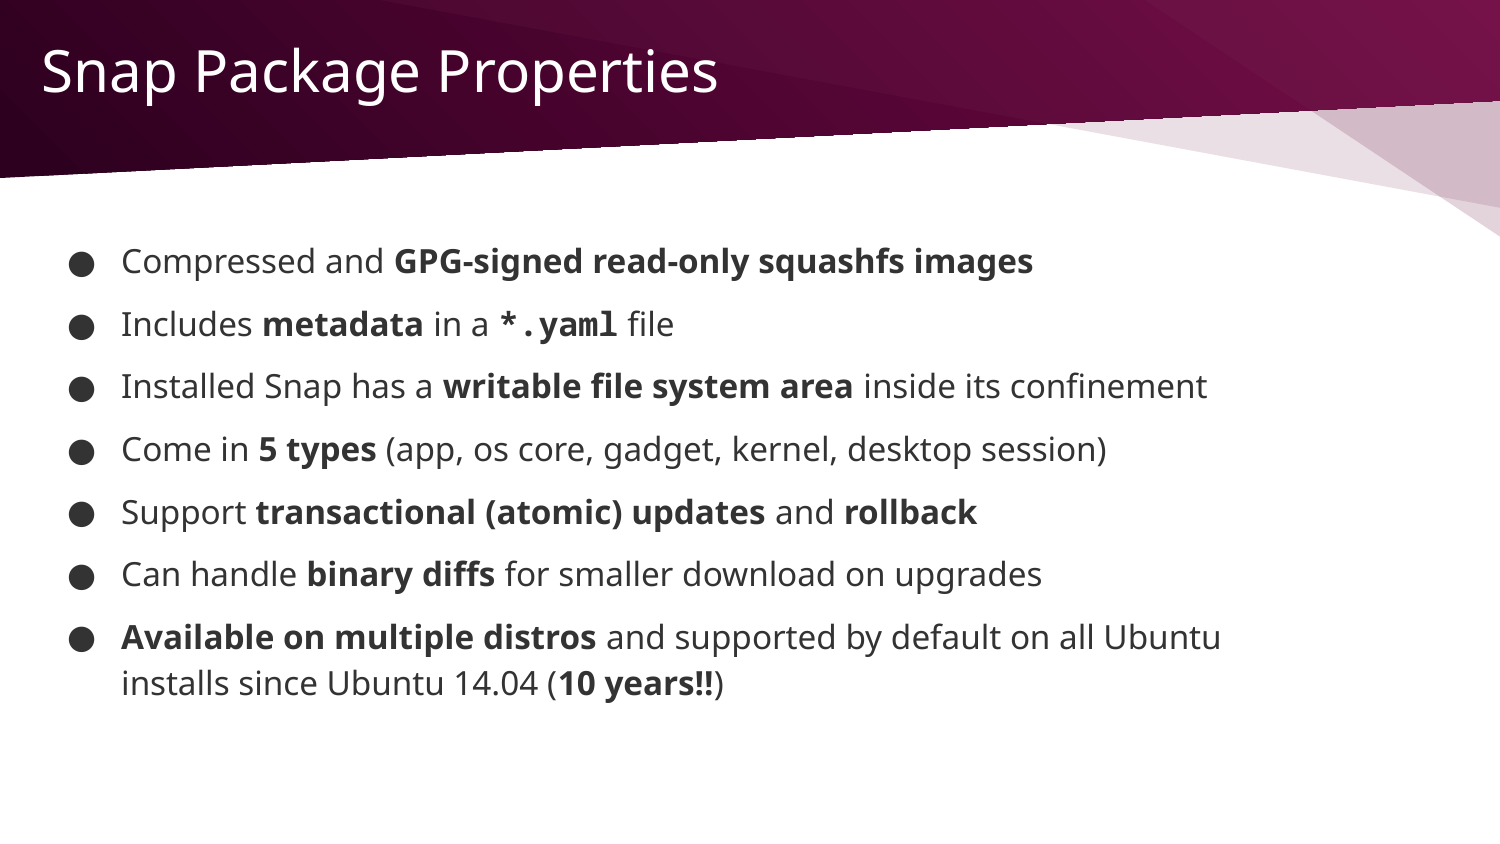

Snap Package Properties
# Compressed and GPG-signed read-only squashfs images
Includes metadata in a *.yaml file
Installed Snap has a writable file system area inside its confinement
Come in 5 types (app, os core, gadget, kernel, desktop session)
Support transactional (atomic) updates and rollback
Can handle binary diffs for smaller download on upgrades
Available on multiple distros and supported by default on all Ubuntu installs since Ubuntu 14.04 (10 years!!)